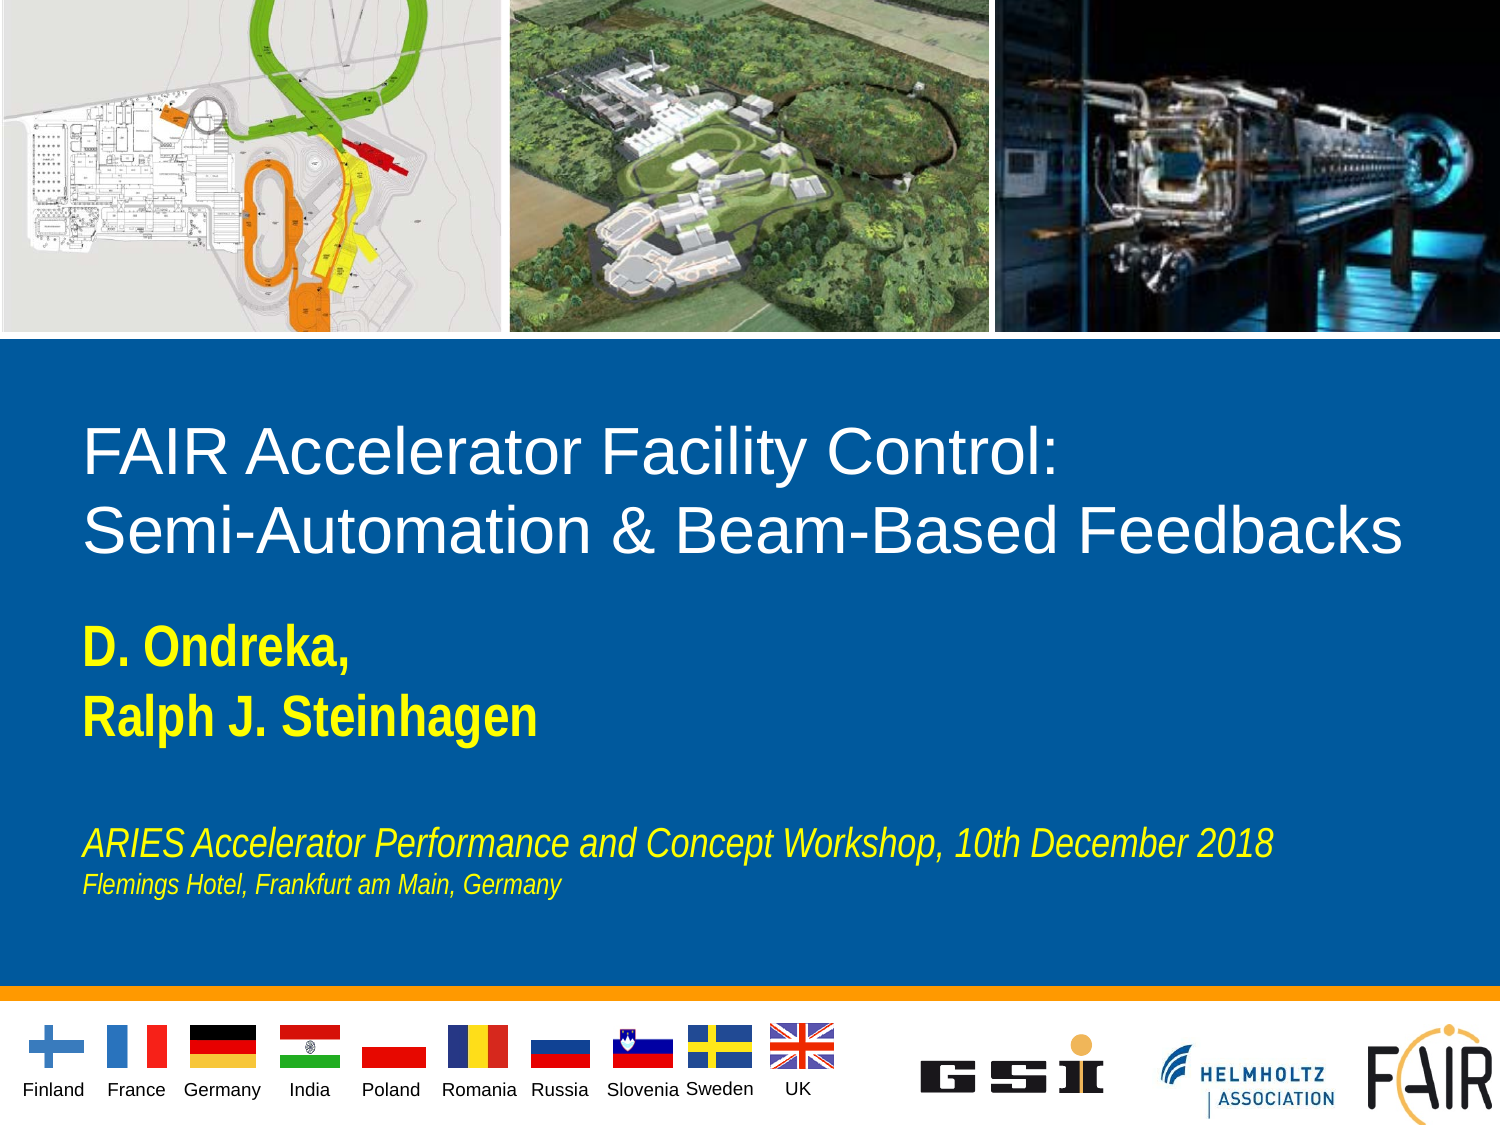

FAIR Accelerator Facility Control:
Semi-Automation & Beam-Based Feedbacks
D. Ondreka,
Ralph J. Steinhagen
ARIES Accelerator Performance and Concept Workshop, 10th December 2018
Flemings Hotel, Frankfurt am Main, Germany
UK
Sweden
Slovenia
Finland
Russia
France
Germany
India
Poland
Romania